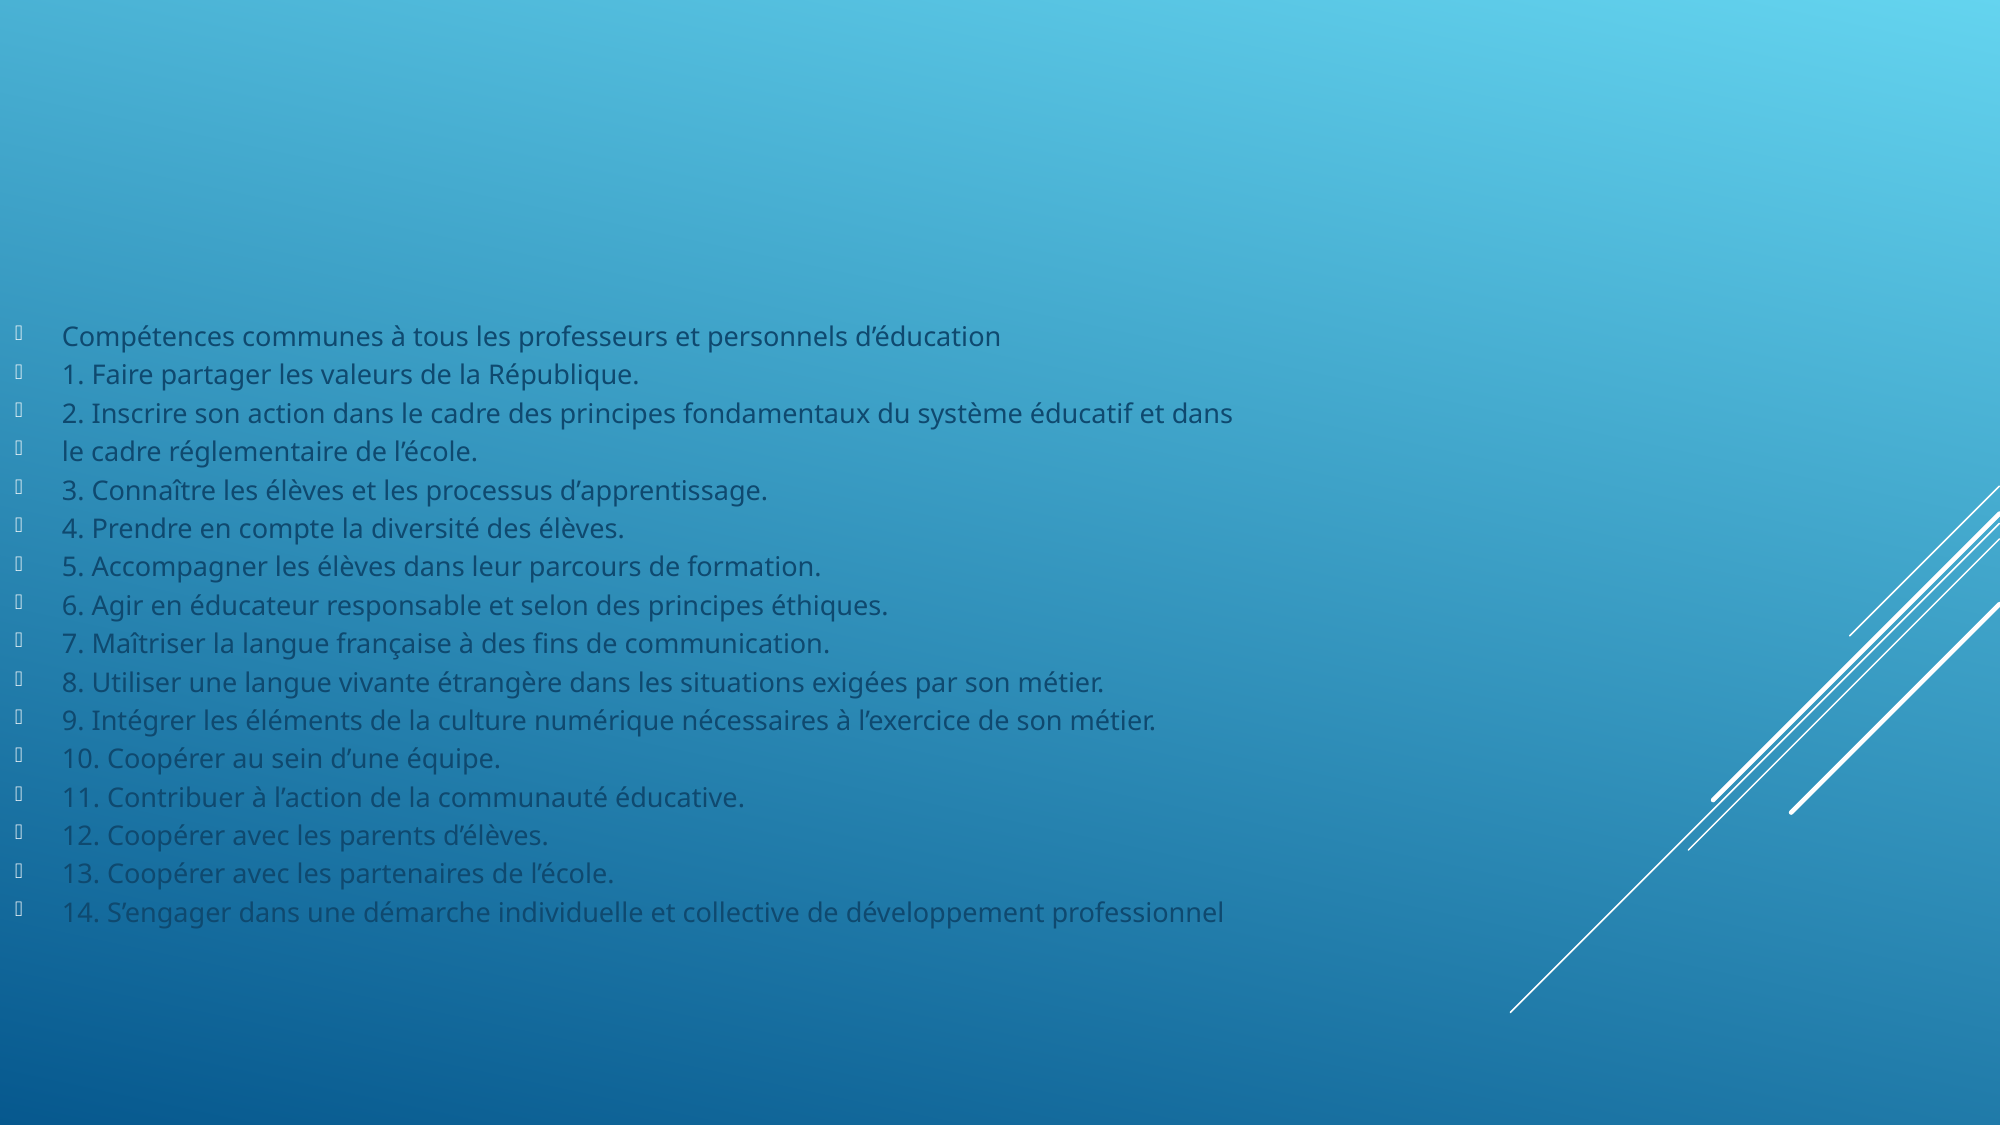

#
Compétences communes à tous les professeurs et personnels d’éducation
1. Faire partager les valeurs de la République.
2. Inscrire son action dans le cadre des principes fondamentaux du système éducatif et dans
le cadre réglementaire de l’école.
3. Connaître les élèves et les processus d’apprentissage.
4. Prendre en compte la diversité des élèves.
5. Accompagner les élèves dans leur parcours de formation.
6. Agir en éducateur responsable et selon des principes éthiques.
7. Maîtriser la langue française à des fins de communication.
8. Utiliser une langue vivante étrangère dans les situations exigées par son métier.
9. Intégrer les éléments de la culture numérique nécessaires à l’exercice de son métier.
10. Coopérer au sein d’une équipe.
11. Contribuer à l’action de la communauté éducative.
12. Coopérer avec les parents d’élèves.
13. Coopérer avec les partenaires de l’école.
14. S’engager dans une démarche individuelle et collective de développement professionnel